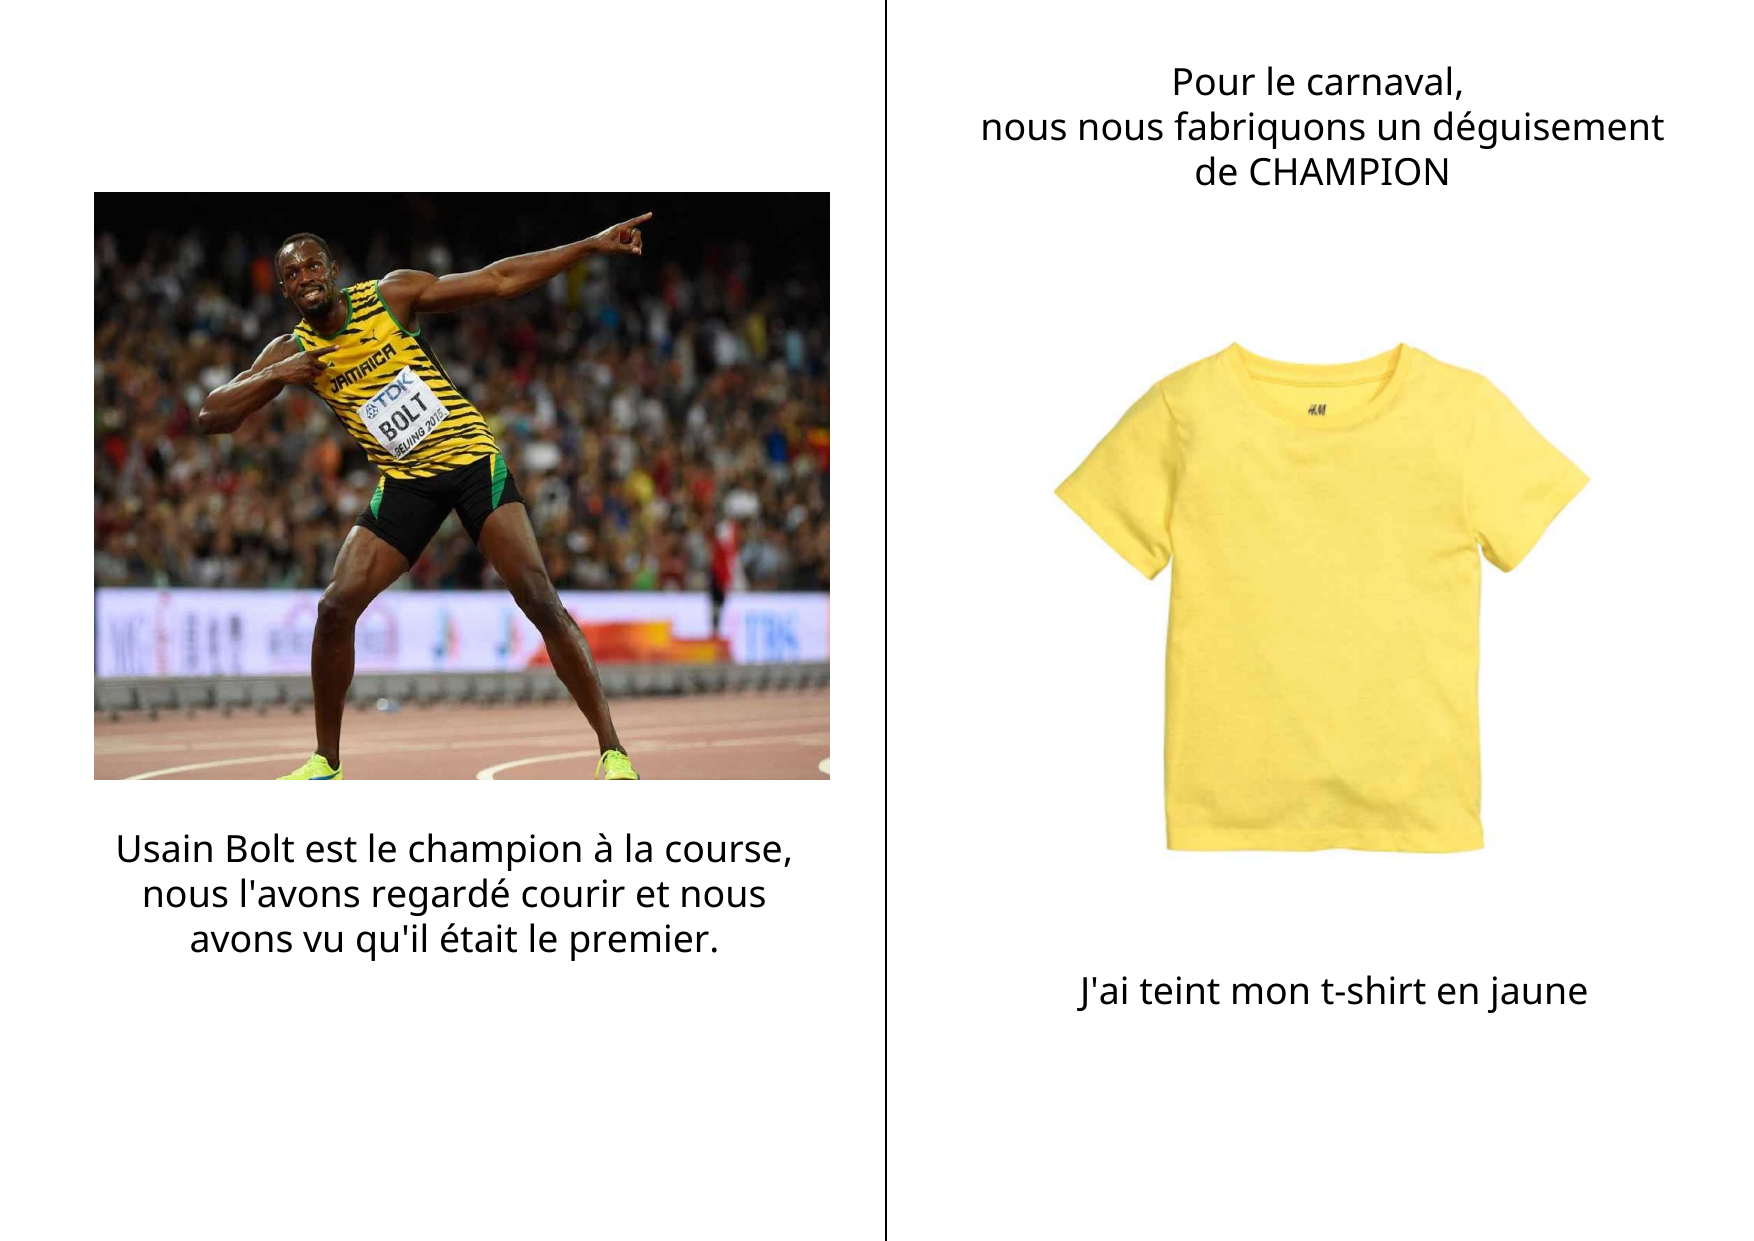

Pour le carnaval,
nous nous fabriquons un déguisement de CHAMPION
Usain Bolt est le champion à la course, nous l'avons regardé courir et nous avons vu qu'il était le premier.
J'ai teint mon t-shirt en jaune